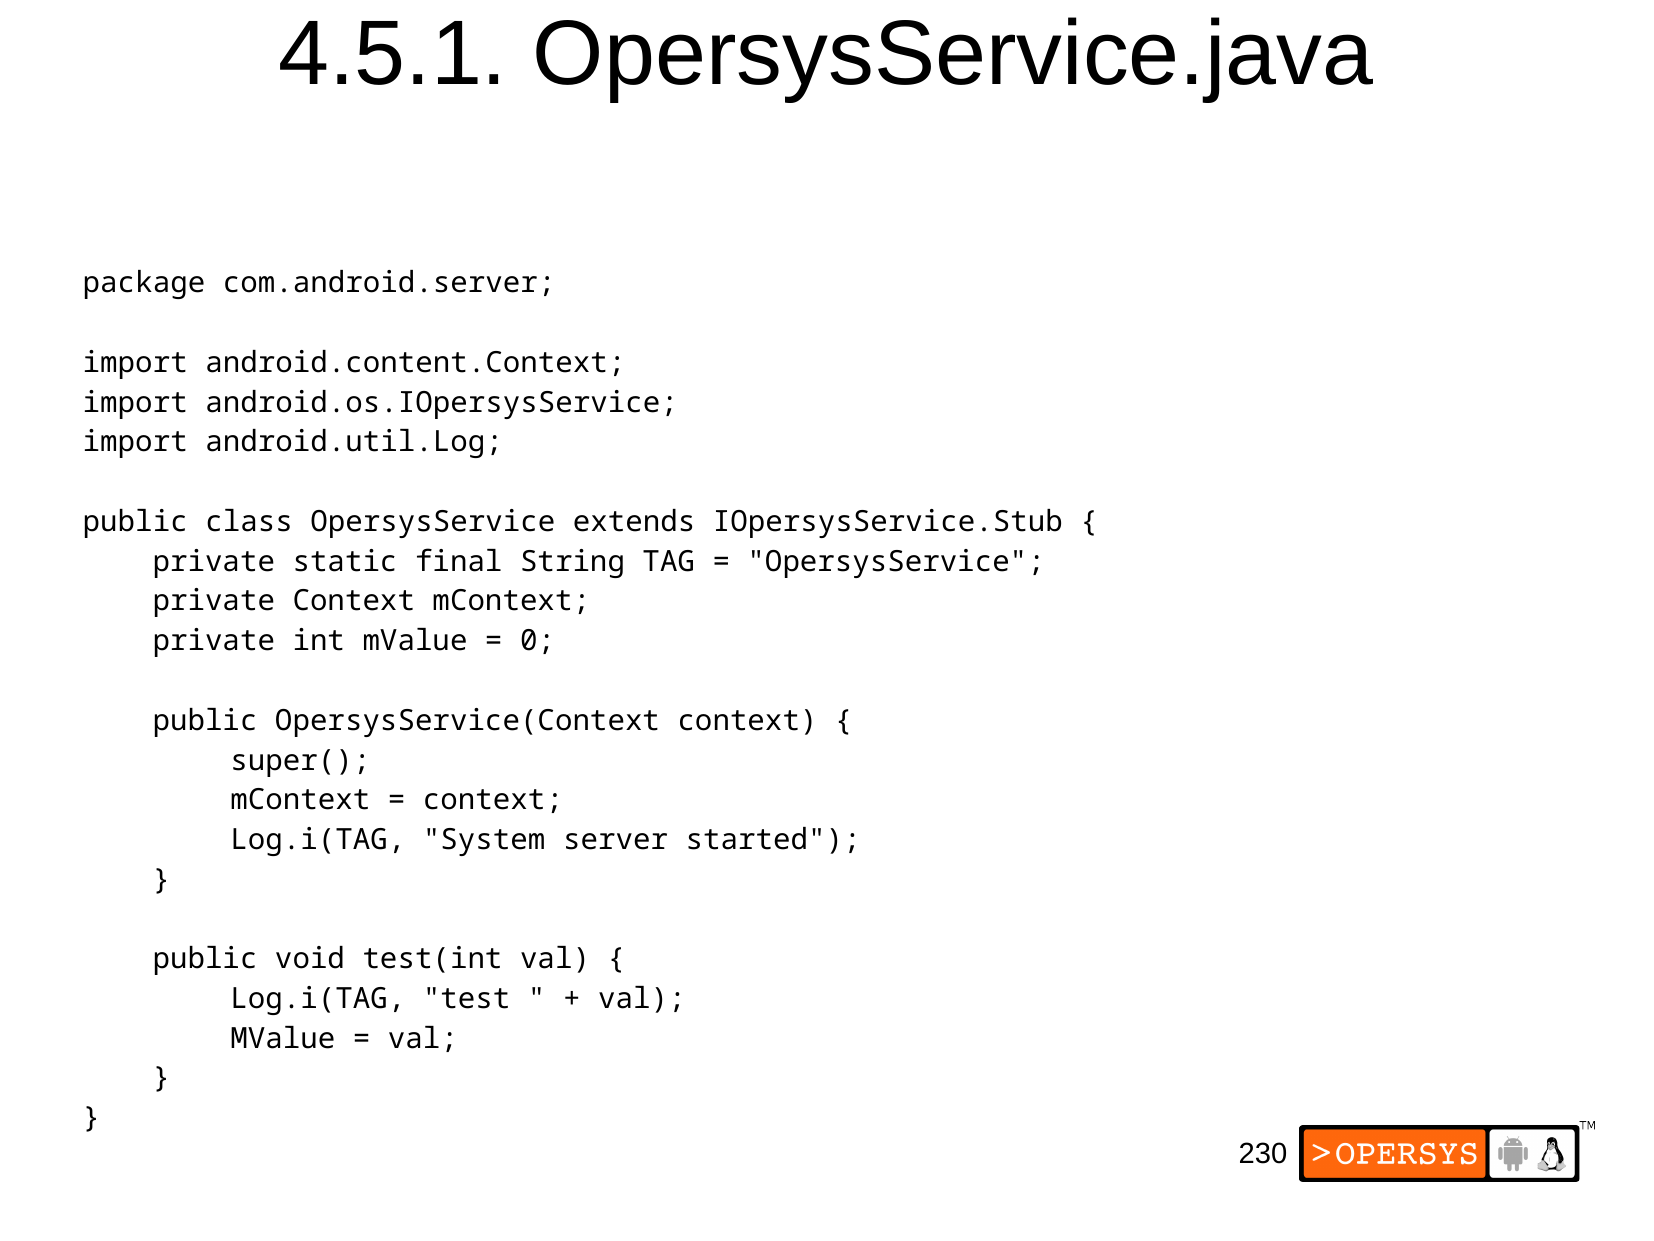

# 4.5.1. OpersysService.java
package com.android.server;
import android.content.Context;
import android.os.IOpersysService;
import android.util.Log;
public class OpersysService extends IOpersysService.Stub {
 private static final String TAG = "OpersysService";
 private Context mContext;
 private int mValue = 0;
 public OpersysService(Context context) {
		super();
		mContext = context;
		Log.i(TAG, "System server started");
 }
 public void test(int val) {
		Log.i(TAG, "test " + val);
		MValue = val;
 }
}